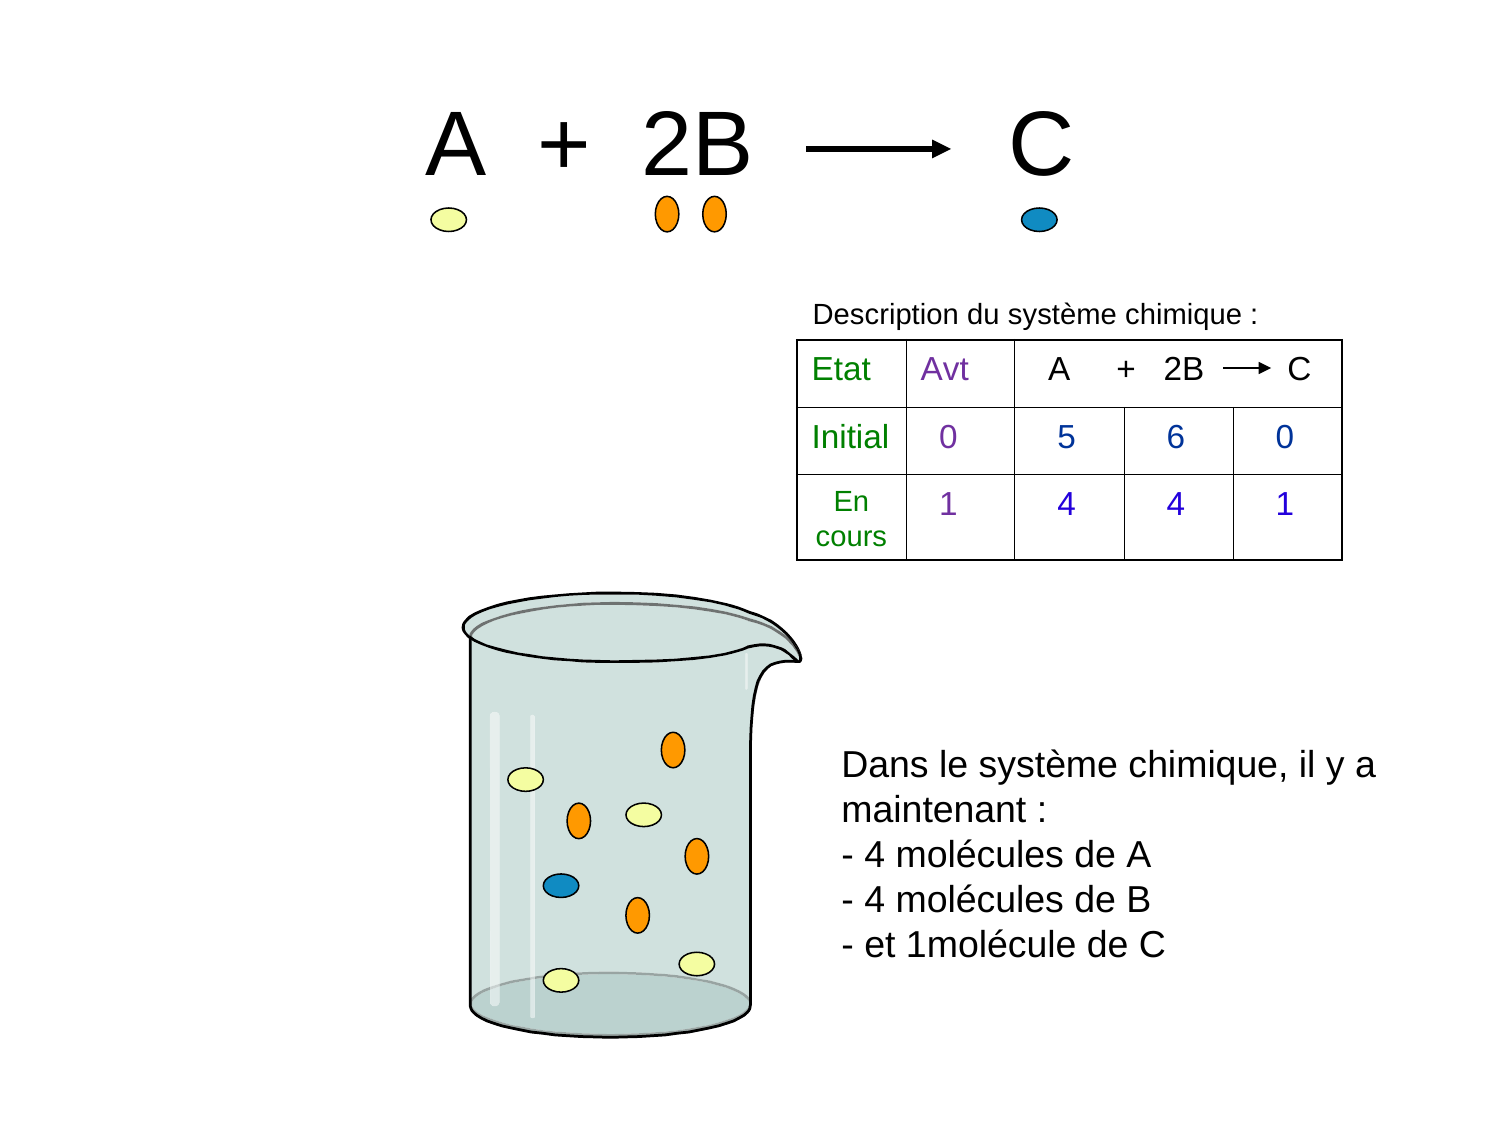

# A + 2B C
Description du système chimique :
| Etat | Avt | A + 2B C | | |
| --- | --- | --- | --- | --- |
| Initial | 0 | 5 | 6 | 0 |
| En cours | 1 | 4 | 4 | 1 |
Dans le système chimique, il y a maintenant :
- 4 molécules de A
- 4 molécules de B
- et 1molécule de C